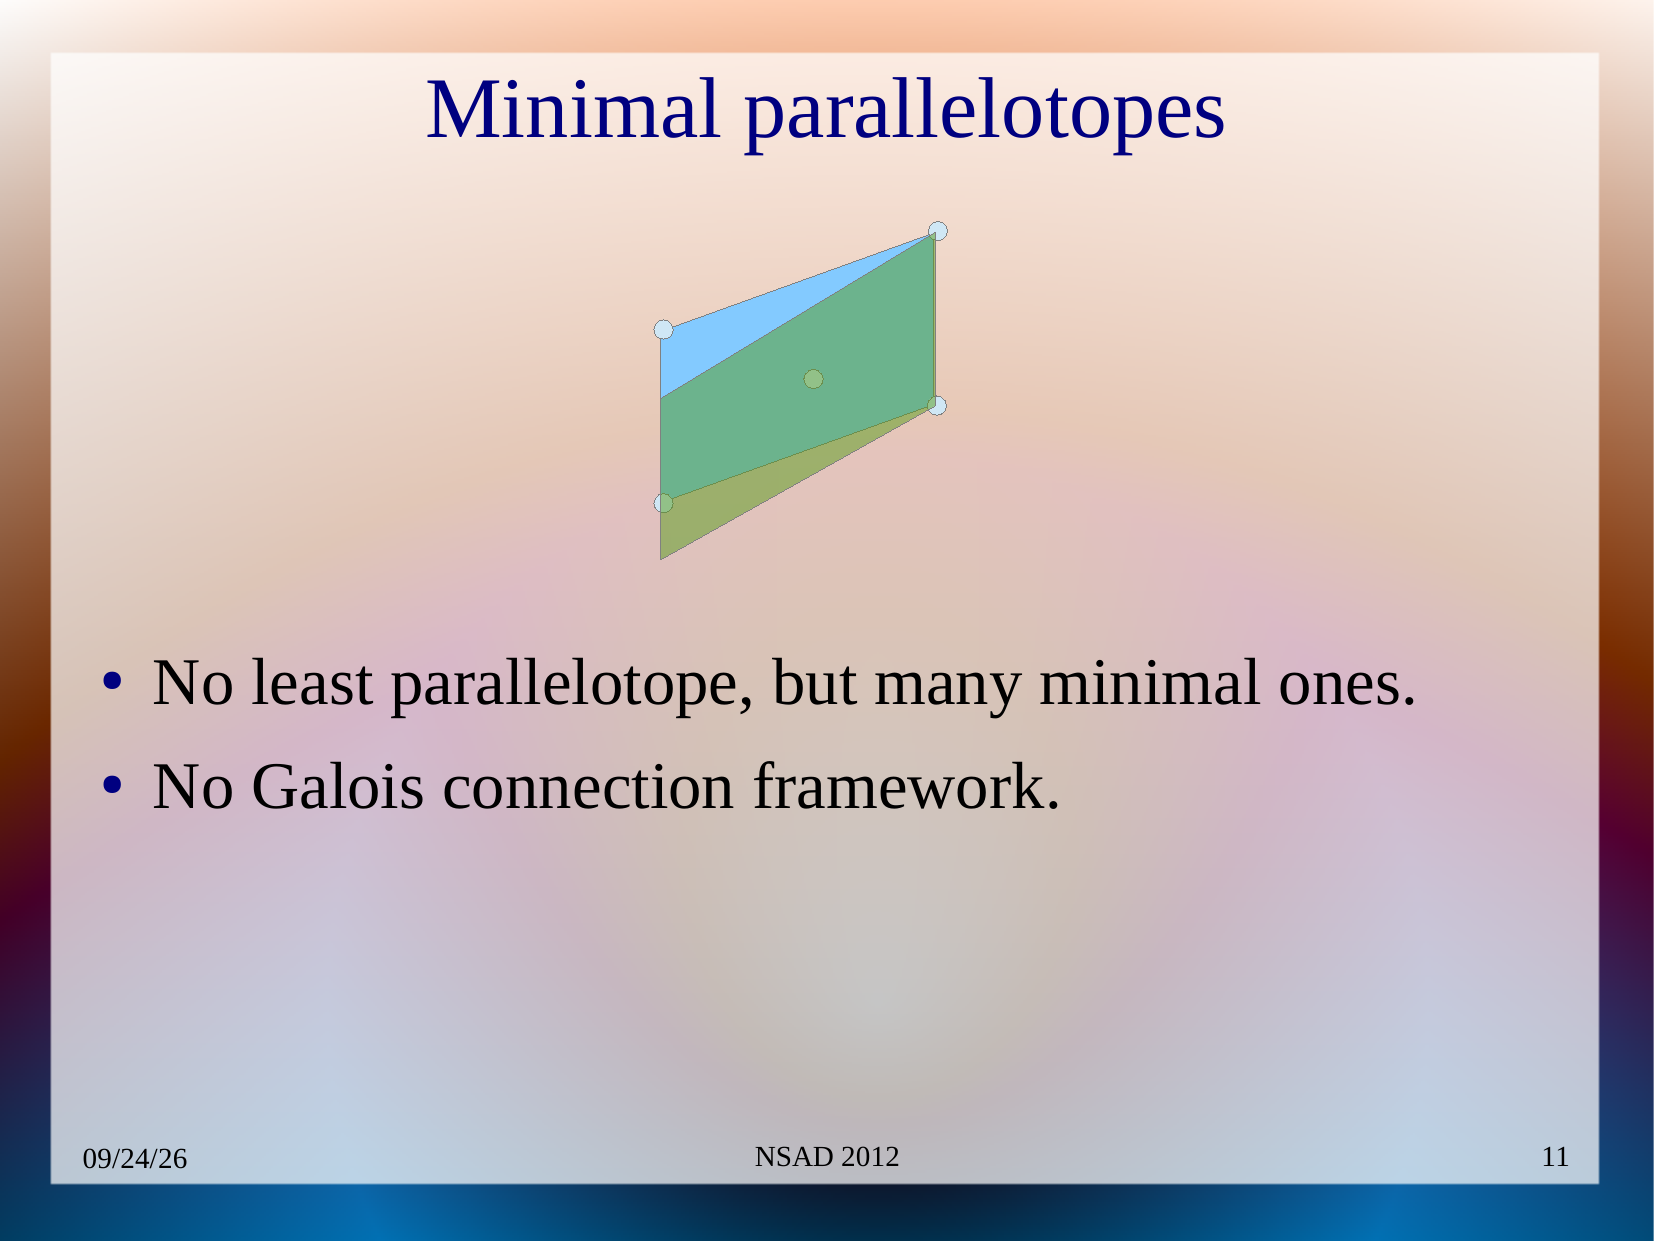

# Minimal parallelotopes
No least parallelotope, but many minimal ones.
No Galois connection framework.
NSAD 2012
11